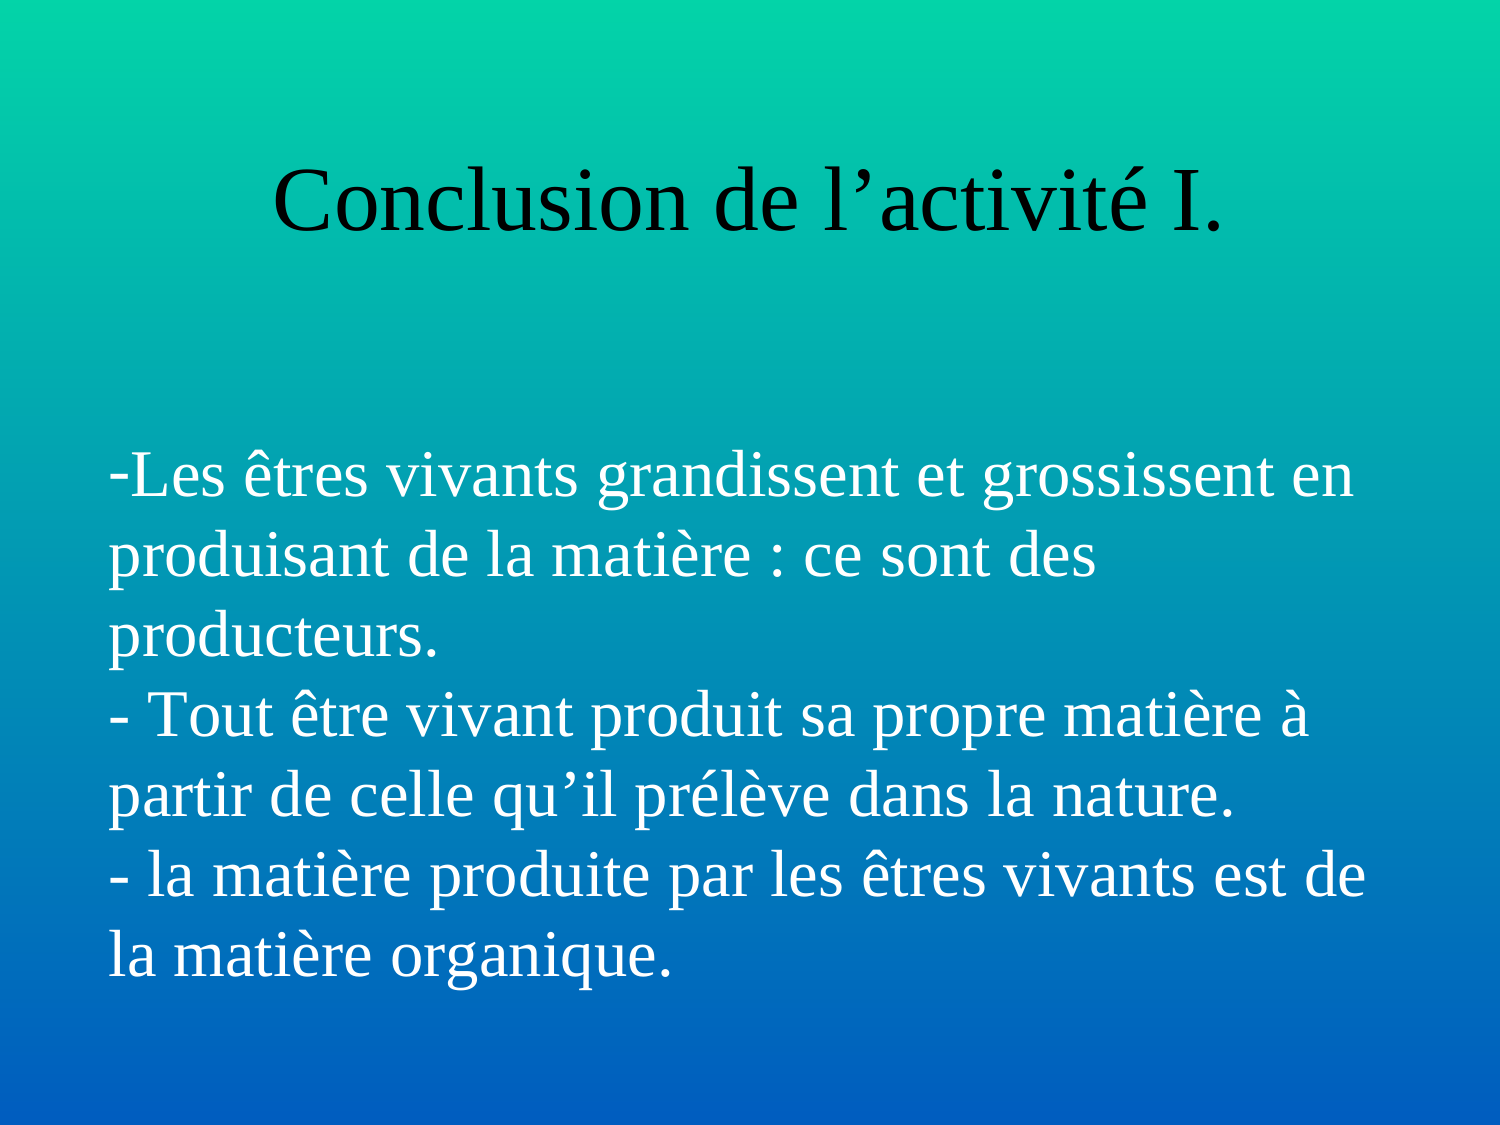

Conclusion de l’activité I.
Les êtres vivants grandissent et grossissent en produisant de la matière : ce sont des producteurs.
- Tout être vivant produit sa propre matière à partir de celle qu’il prélève dans la nature.
- la matière produite par les êtres vivants est de la matière organique.